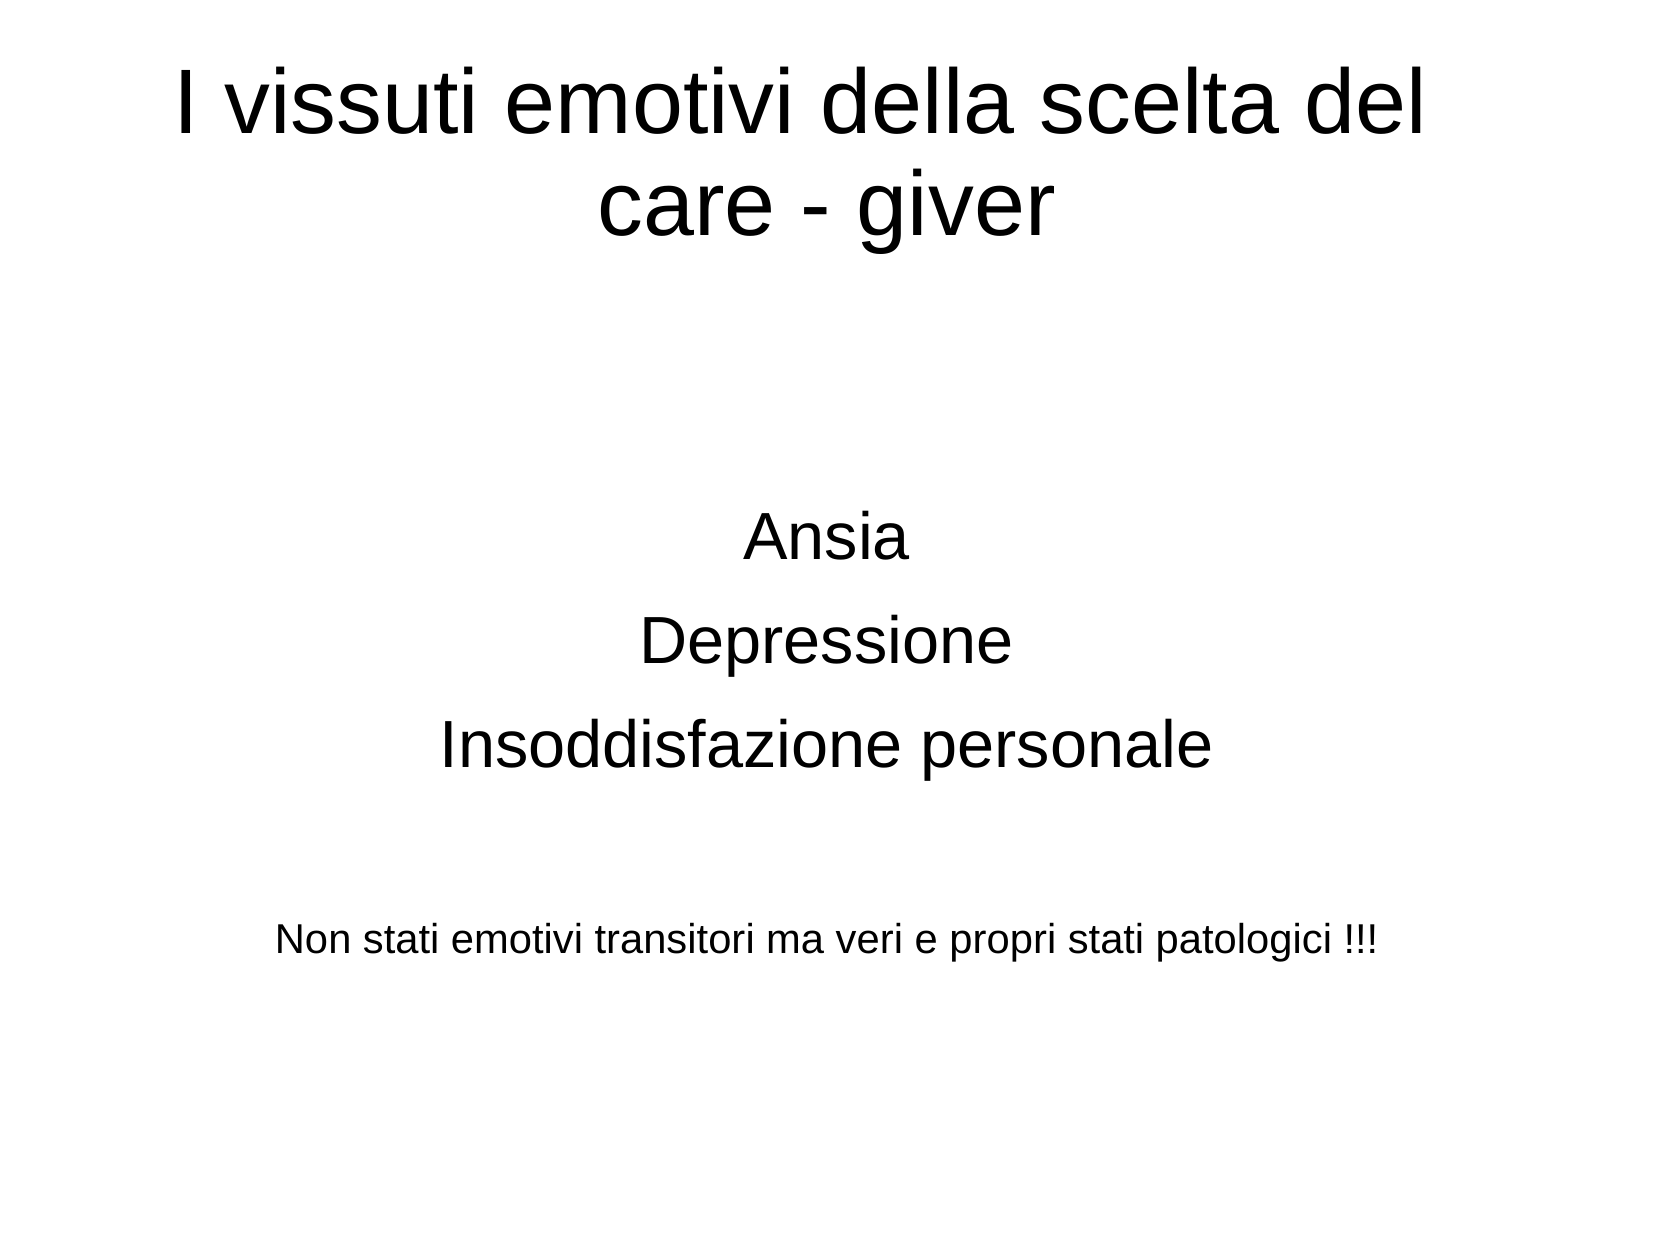

# I vissuti emotivi della scelta del care - giver
Ansia
Depressione
Insoddisfazione personale
Non stati emotivi transitori ma veri e propri stati patologici !!!